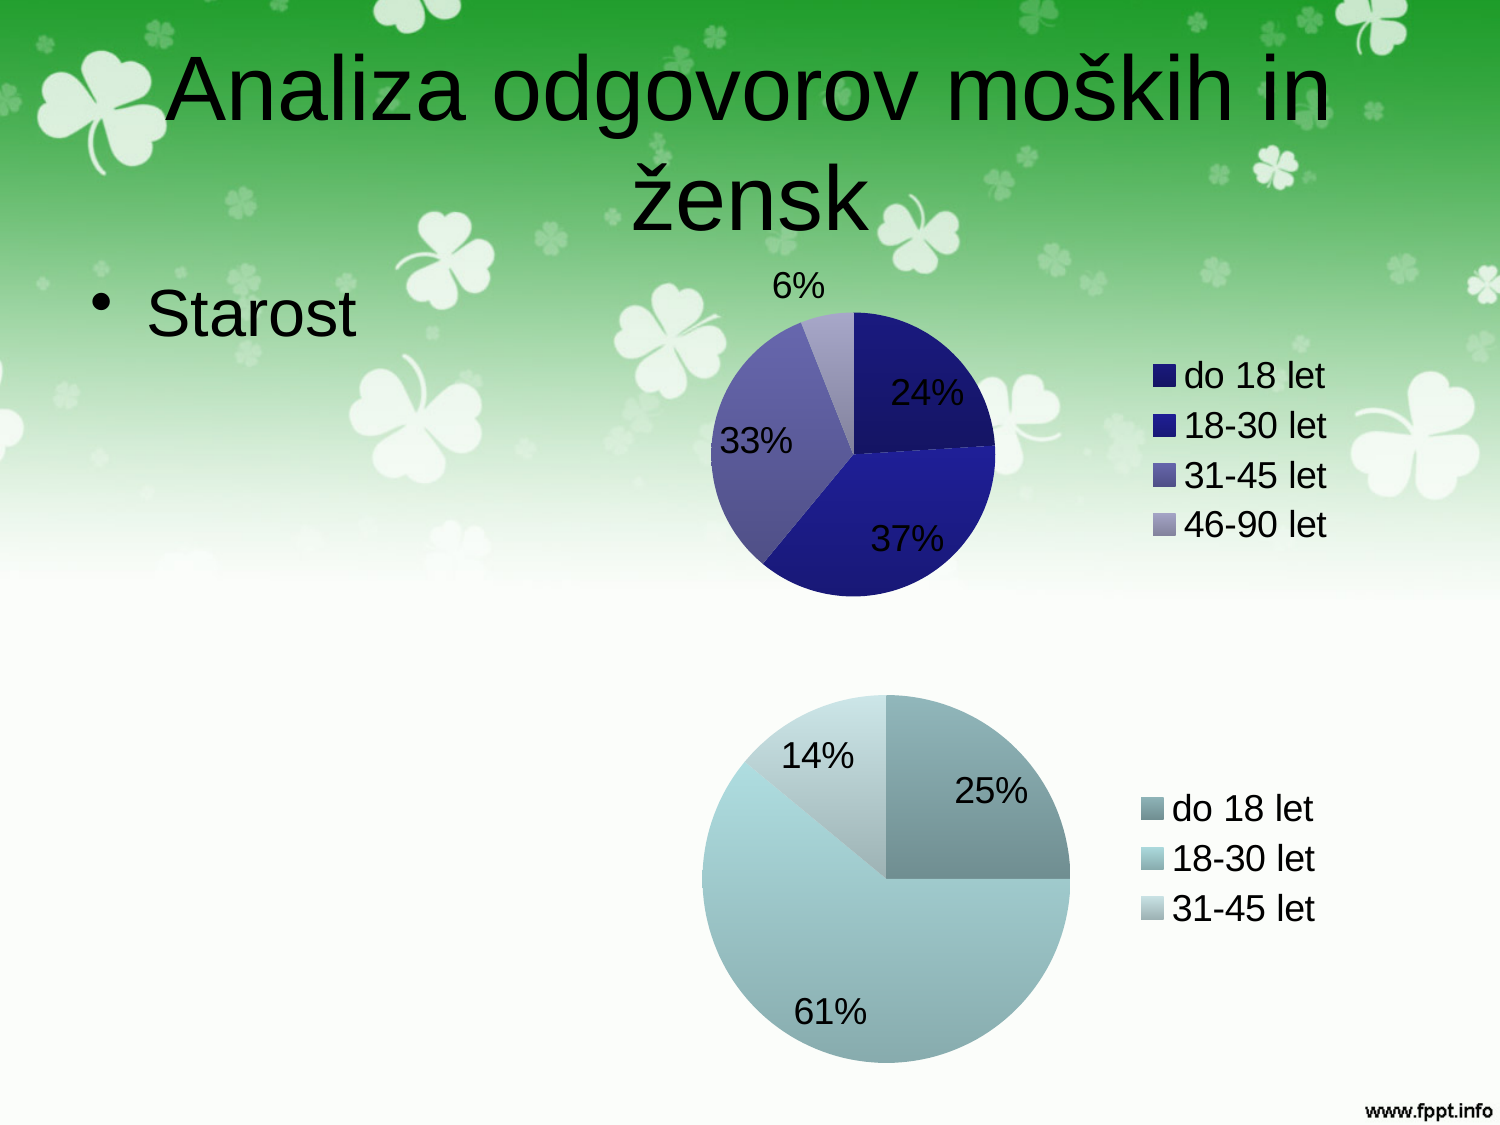

# Analiza odgovorov moških in žensk
### Chart
| Category | |
|---|---|
| do 18 let | 0.24 |
| 18-30 let | 0.37 |
| 31-45 let | 0.330000000000001 |
| 46-90 let | 0.06 |Starost
### Chart
| Category | |
|---|---|
| do 18 let | 0.25 |
| 18-30 let | 0.610000000000001 |
| 31-45 let | 0.14 |